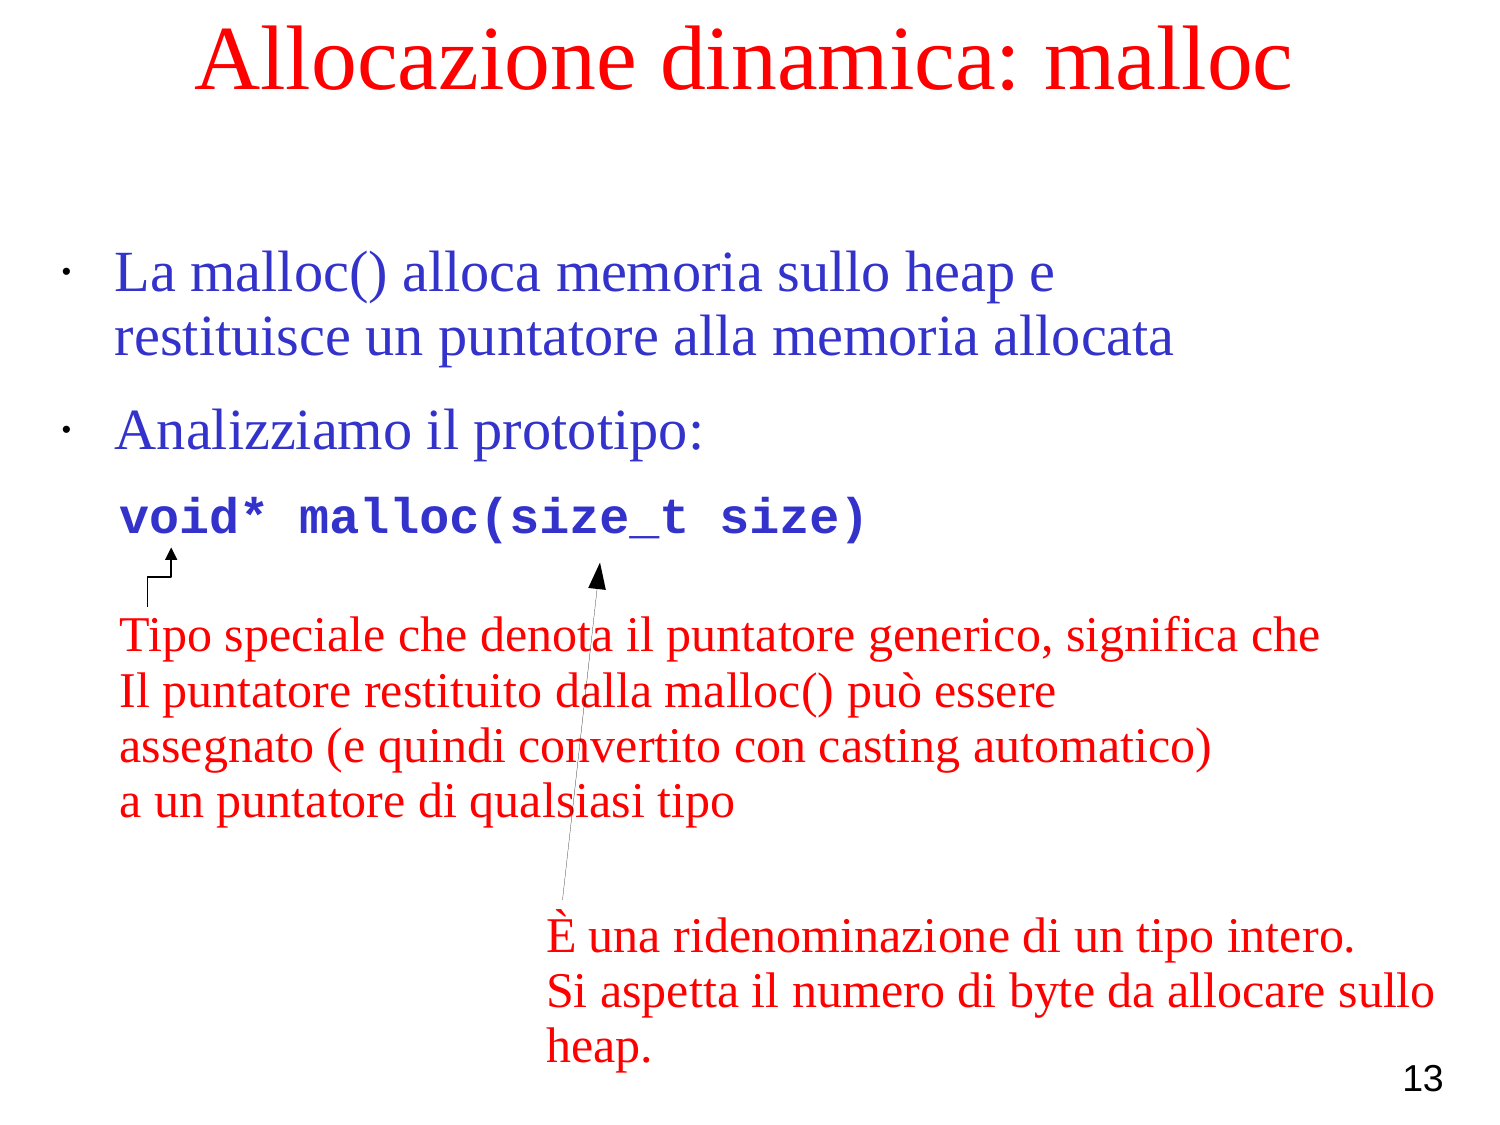

# Allocazione dinamica: malloc
La malloc() alloca memoria sullo heap e restituisce un puntatore alla memoria allocata
Analizziamo il prototipo:
void* malloc(size_t size)
Tipo speciale che denota il puntatore generico, significa che
Il puntatore restituito dalla malloc() può essere
assegnato (e quindi convertito con casting automatico)
a un puntatore di qualsiasi tipo
È una ridenominazione di un tipo intero.
Si aspetta il numero di byte da allocare sullo
heap.
13